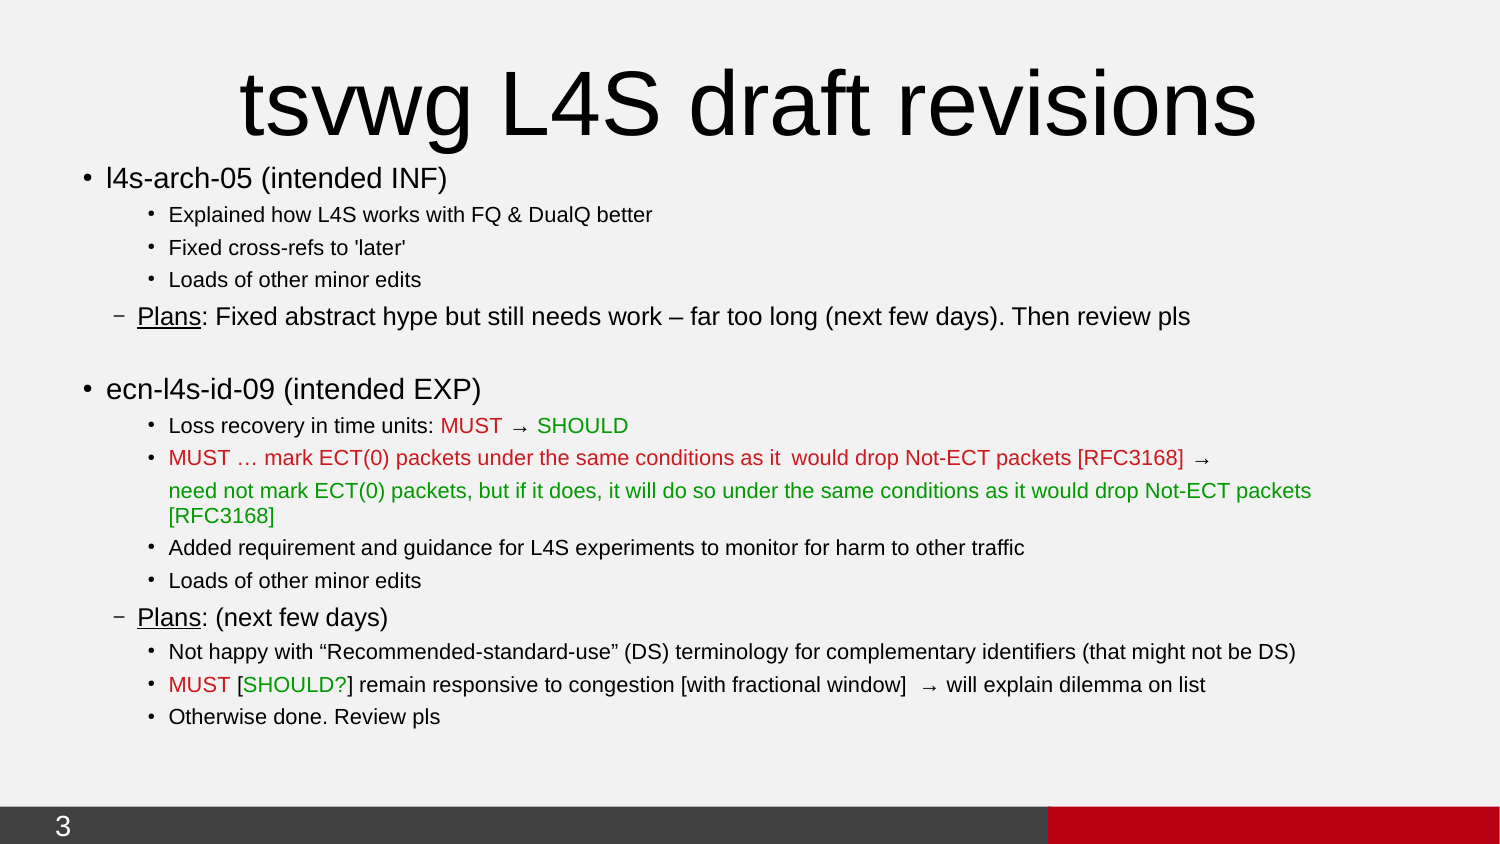

# tsvwg L4S draft revisions
l4s-arch-05 (intended INF)
Explained how L4S works with FQ & DualQ better
Fixed cross-refs to 'later'
Loads of other minor edits
Plans: Fixed abstract hype but still needs work – far too long (next few days). Then review pls
ecn-l4s-id-09 (intended EXP)
Loss recovery in time units: MUST → SHOULD
MUST … mark ECT(0) packets under the same conditions as it	 would drop Not-ECT packets [RFC3168] →
need not mark ECT(0) packets, but if it does, it will do so under the same conditions as it would drop Not-ECT packets [RFC3168]
Added requirement and guidance for L4S experiments to monitor for harm to other traffic
Loads of other minor edits
Plans: (next few days)
Not happy with “Recommended-standard-use” (DS) terminology for complementary identifiers (that might not be DS)
MUST [SHOULD?] remain responsive to congestion [with fractional window] → will explain dilemma on list
Otherwise done. Review pls
3